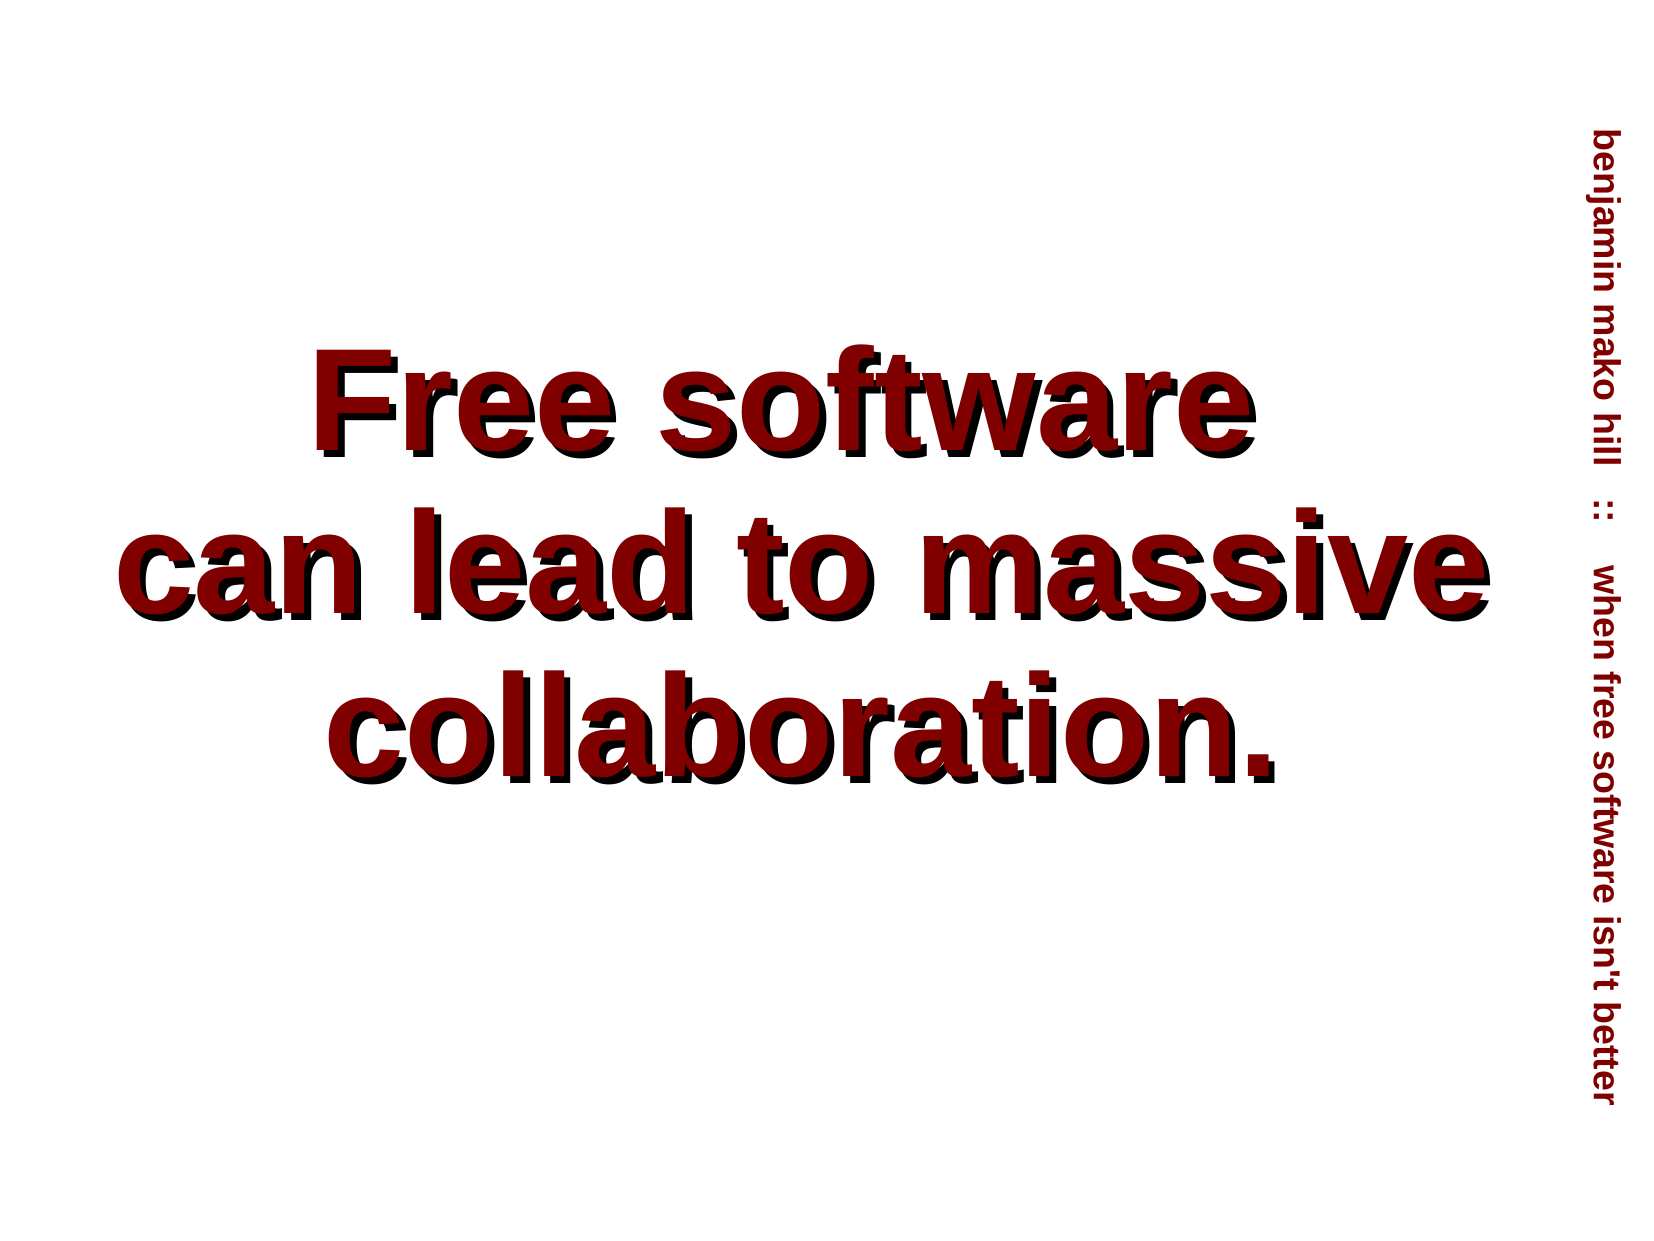

# Free software
can lead to massive collaboration.